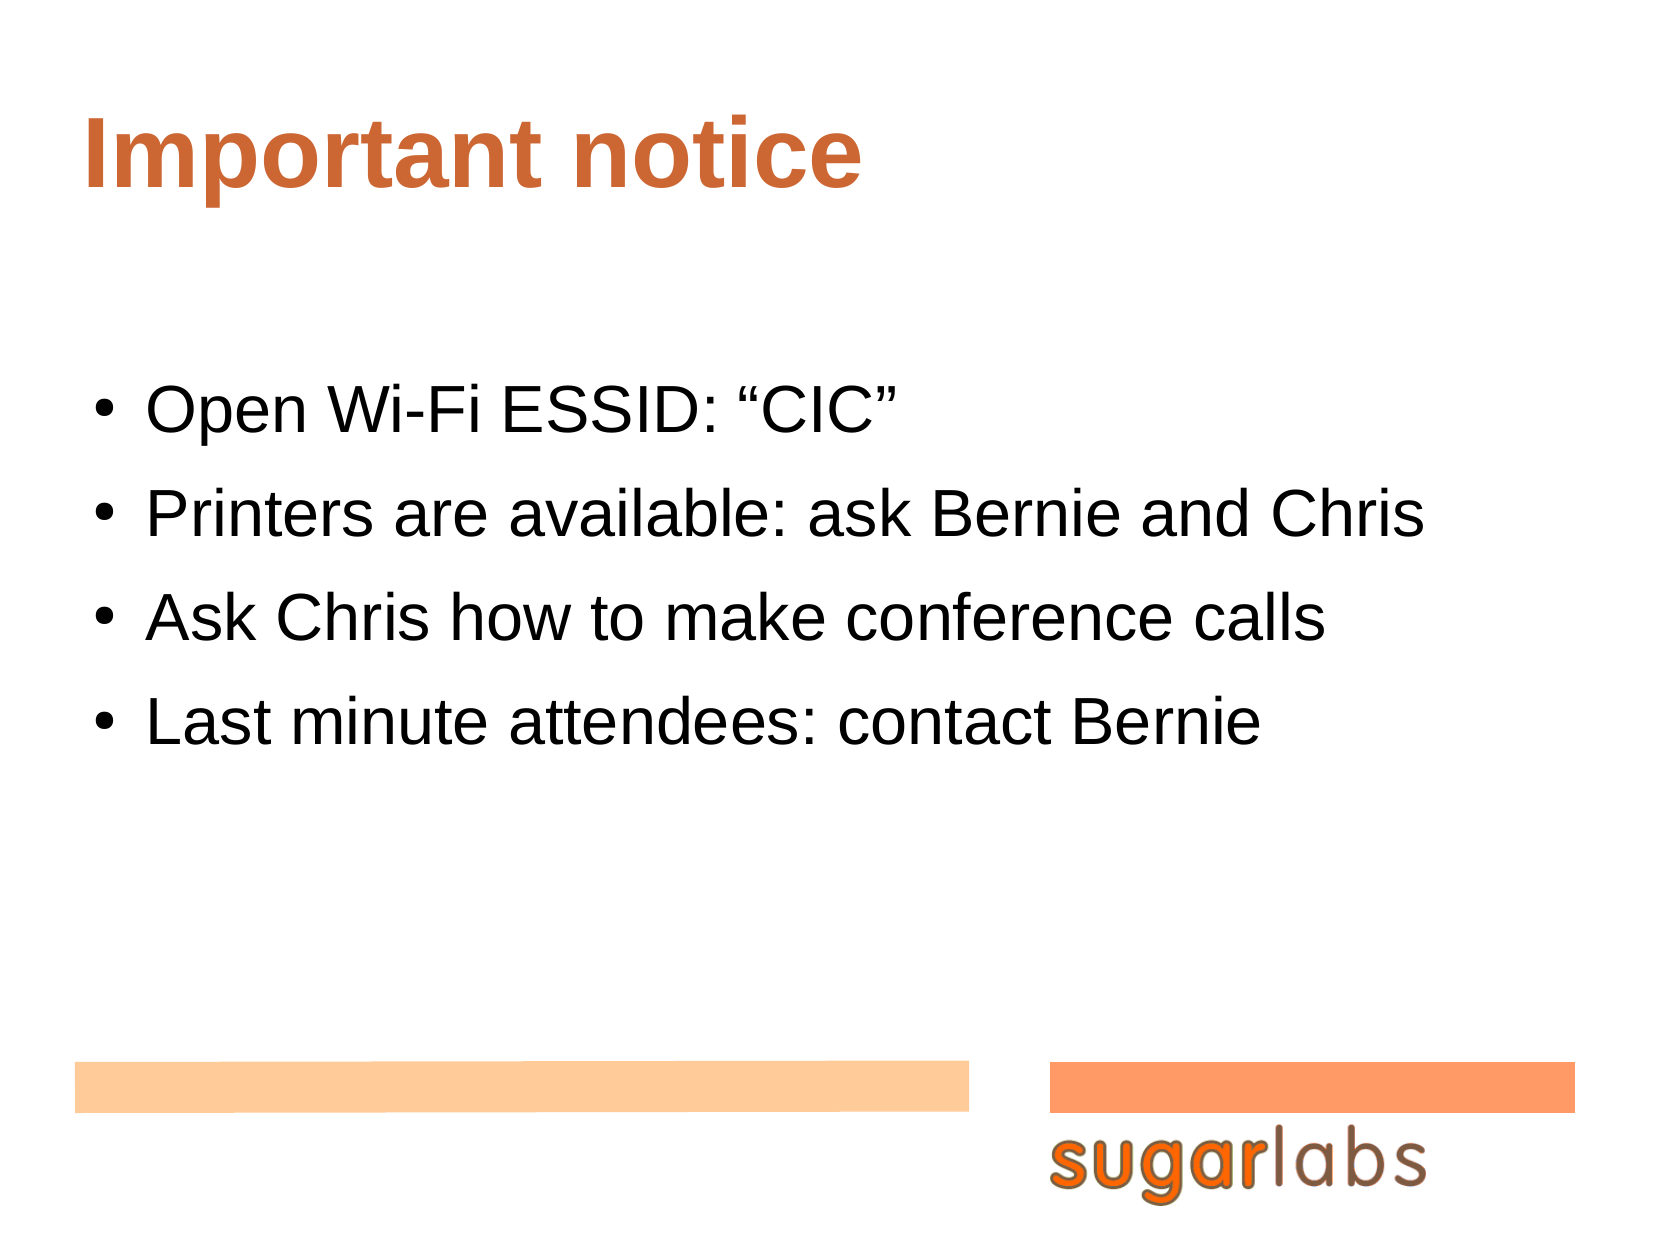

# Important notice
Open Wi-Fi ESSID: “CIC”
Printers are available: ask Bernie and Chris
Ask Chris how to make conference calls
Last minute attendees: contact Bernie